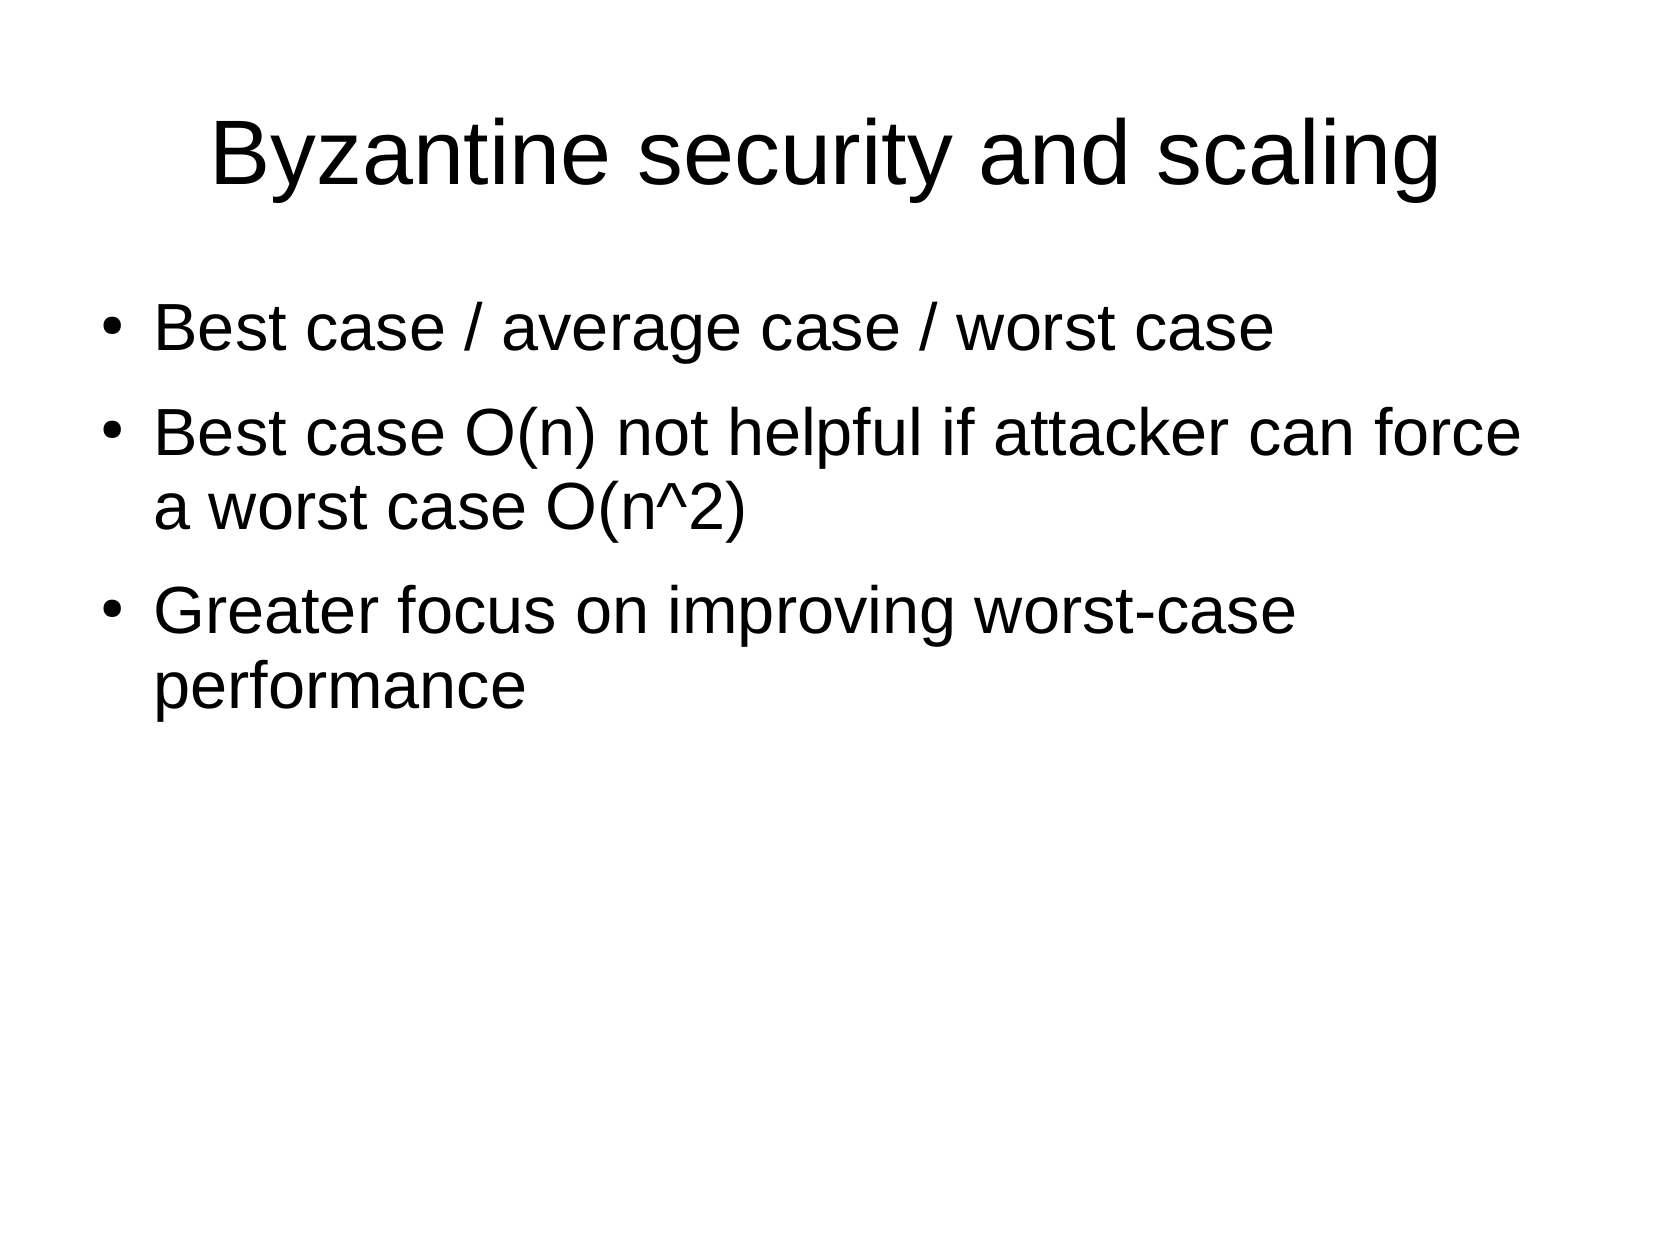

# Byzantine security and scaling
Best case / average case / worst case
Best case O(n) not helpful if attacker can force a worst case O(n^2)
Greater focus on improving worst-case performance